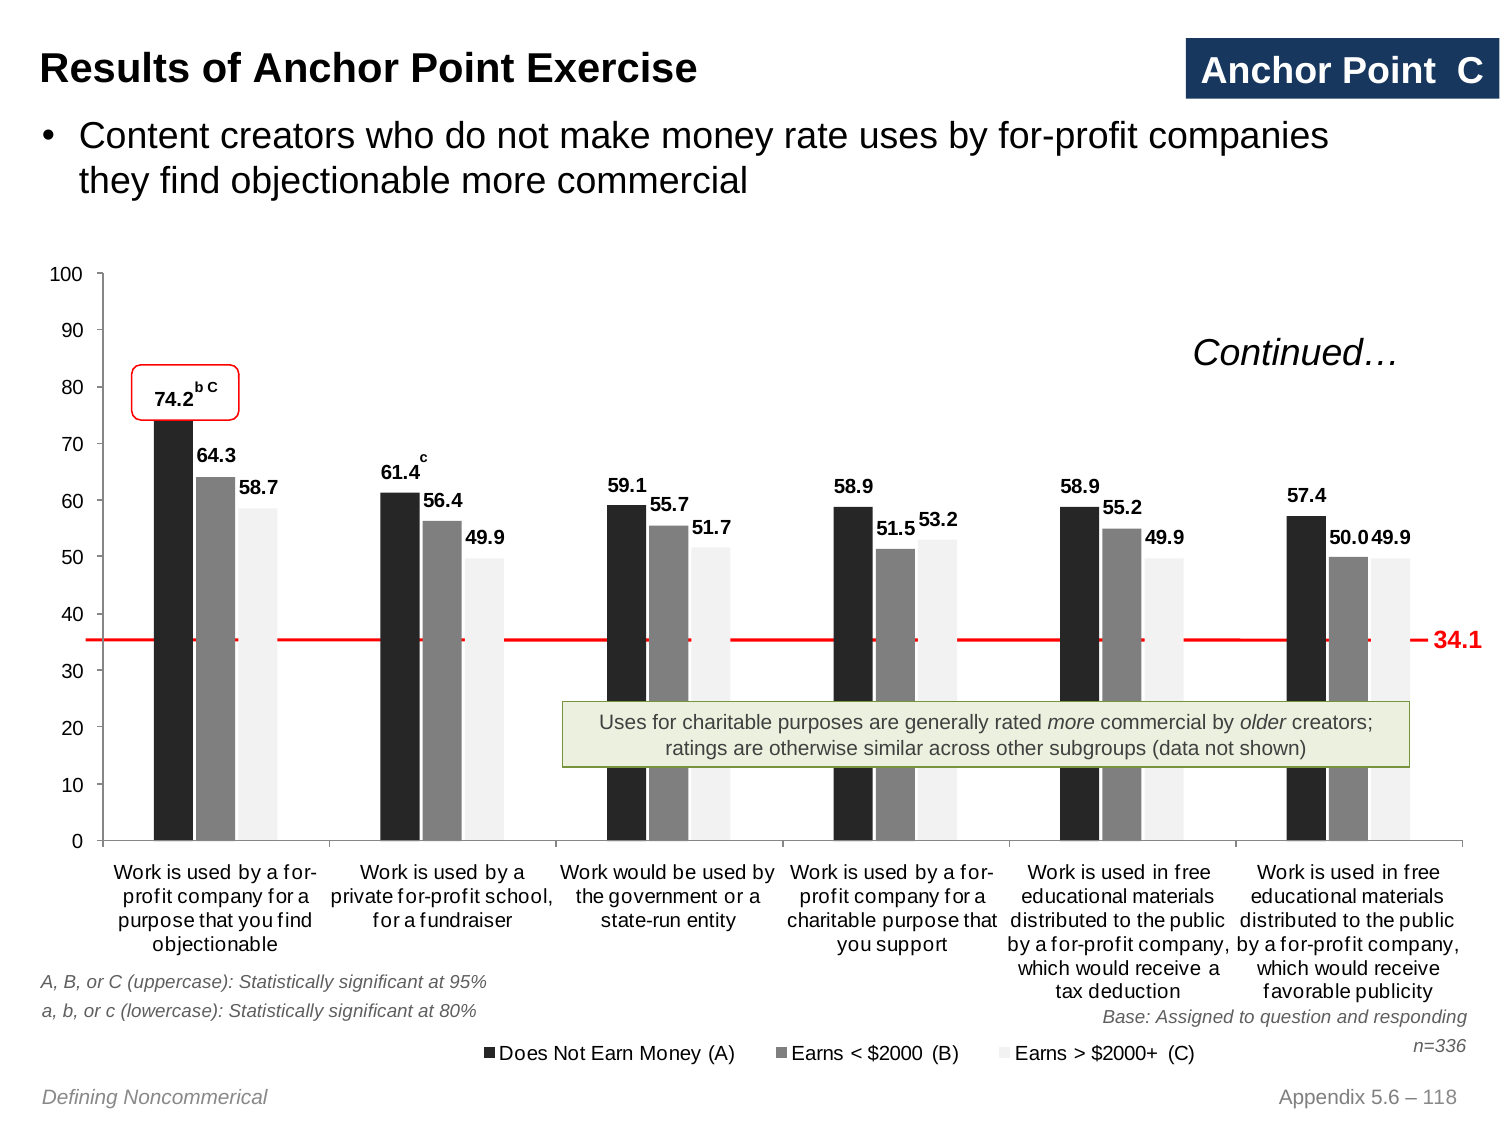

Results of Anchor Point Exercise
Anchor Point C
Content creators who do not make money rate uses by for-profit companies they find objectionable more commercial
Continued…
b C
c
34.1
Uses for charitable purposes are generally rated more commercial by older creators; ratings are otherwise similar across other subgroups (data not shown)
A, B, or C (uppercase): Statistically significant at 95%
a, b, or c (lowercase): Statistically significant at 80%
Base: Assigned to question and responding
n=336
Defining Noncommerical
Appendix 5.6 –